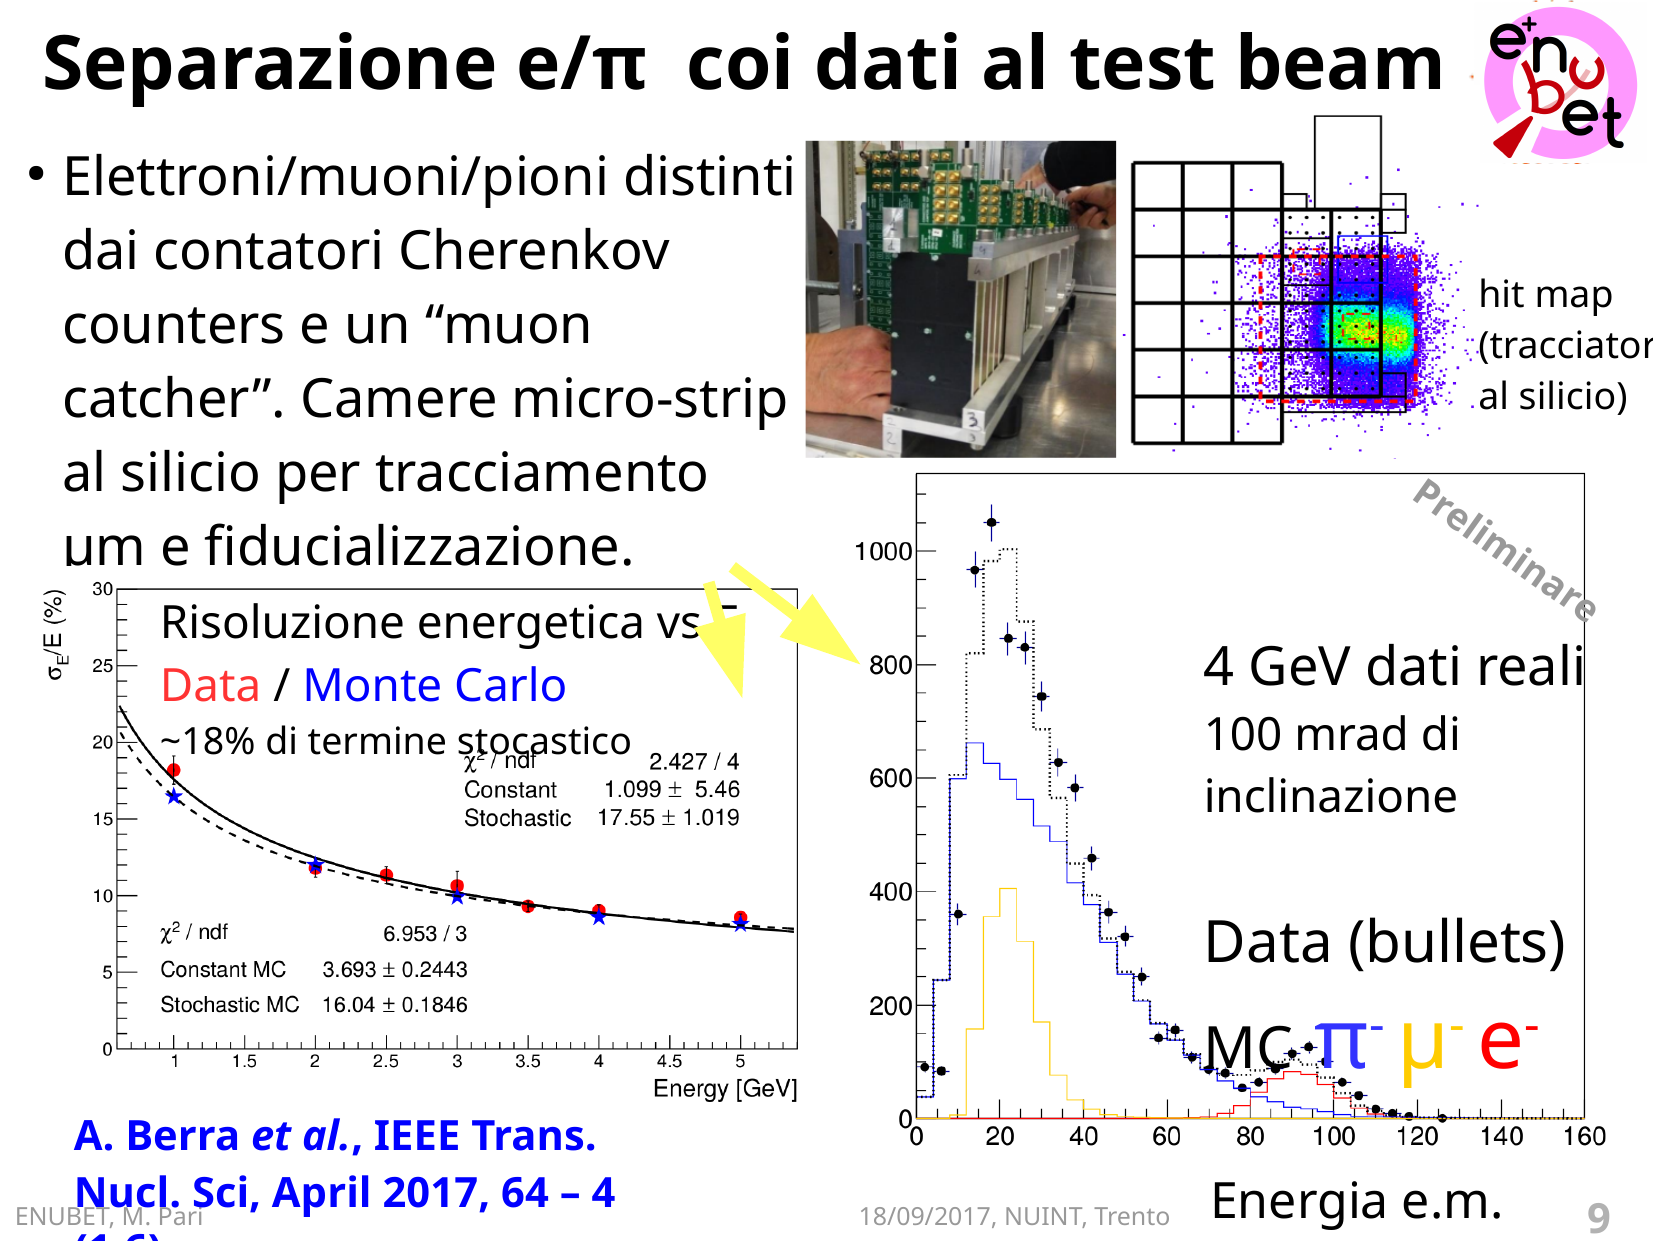

# Separazione e/π coi dati al test beam
Elettroni/muoni/pioni distinti dai contatori Cherenkov counters e un “muon catcher”. Camere micro-strip al silicio per tracciamento μm e fiducializzazione.
La simulazione GEANT4 corrente lavora gia' ragionevolmente bene
hit map
(tracciatori
al silicio)
Preliminare
Risoluzione energetica vs E
Data / Monte Carlo
~18% di termine stocastico
4 GeV dati reali
100 mrad di inclinazione
Data (bullets)
MC π- μ- e-
A. Berra et al., IEEE Trans. Nucl. Sci, April 2017, 64 – 4 (1,6)
Energia e.m. (a.u.)